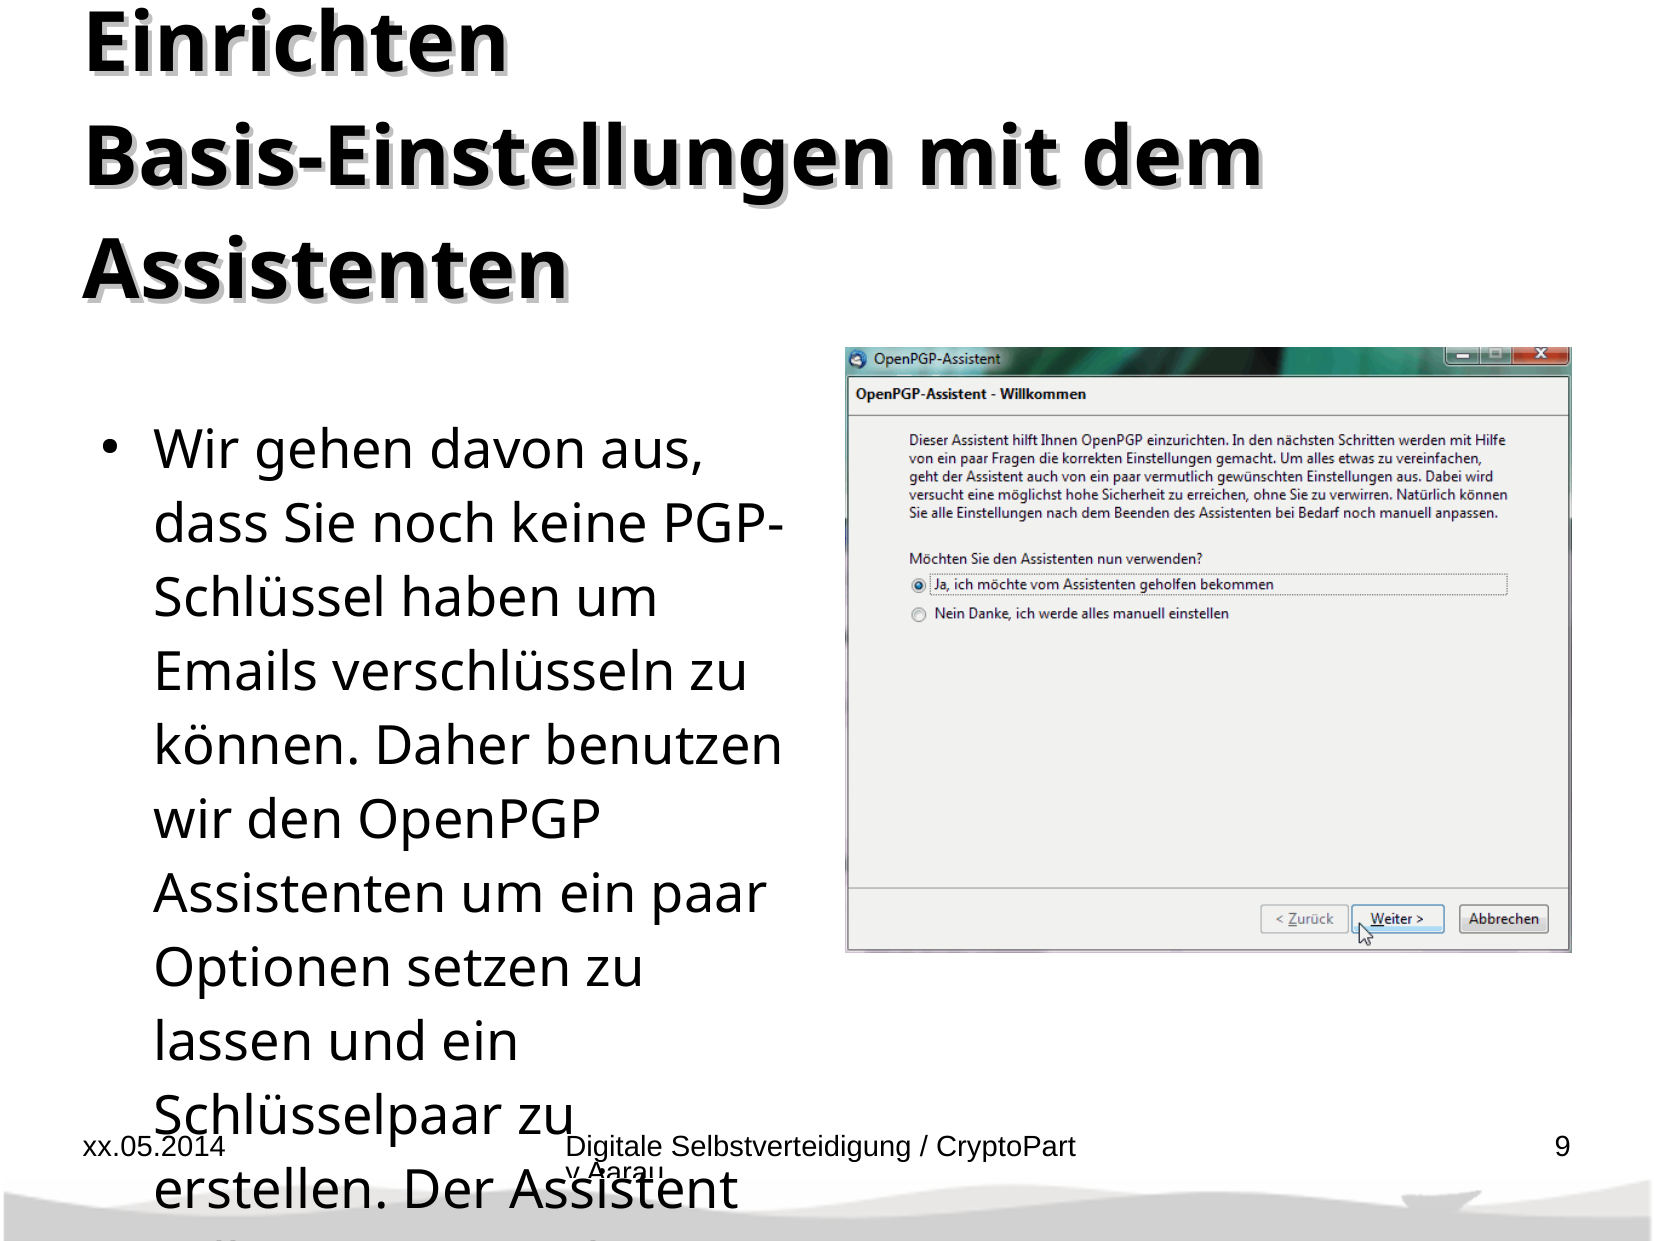

# Einrichten Basis-Einstellungen mit dem Assistenten
Wir gehen davon aus, dass Sie noch keine PGP-Schlüssel haben um Emails verschlüsseln zu können. Daher benutzen wir den OpenPGP Assistenten um ein paar Optionen setzen zu lassen und ein Schlüsselpaar zu erstellen. Der Assistent sollte automatisch starten.
xx.05.2014
Digitale Selbstverteidigung / CryptoParty Aarau
9